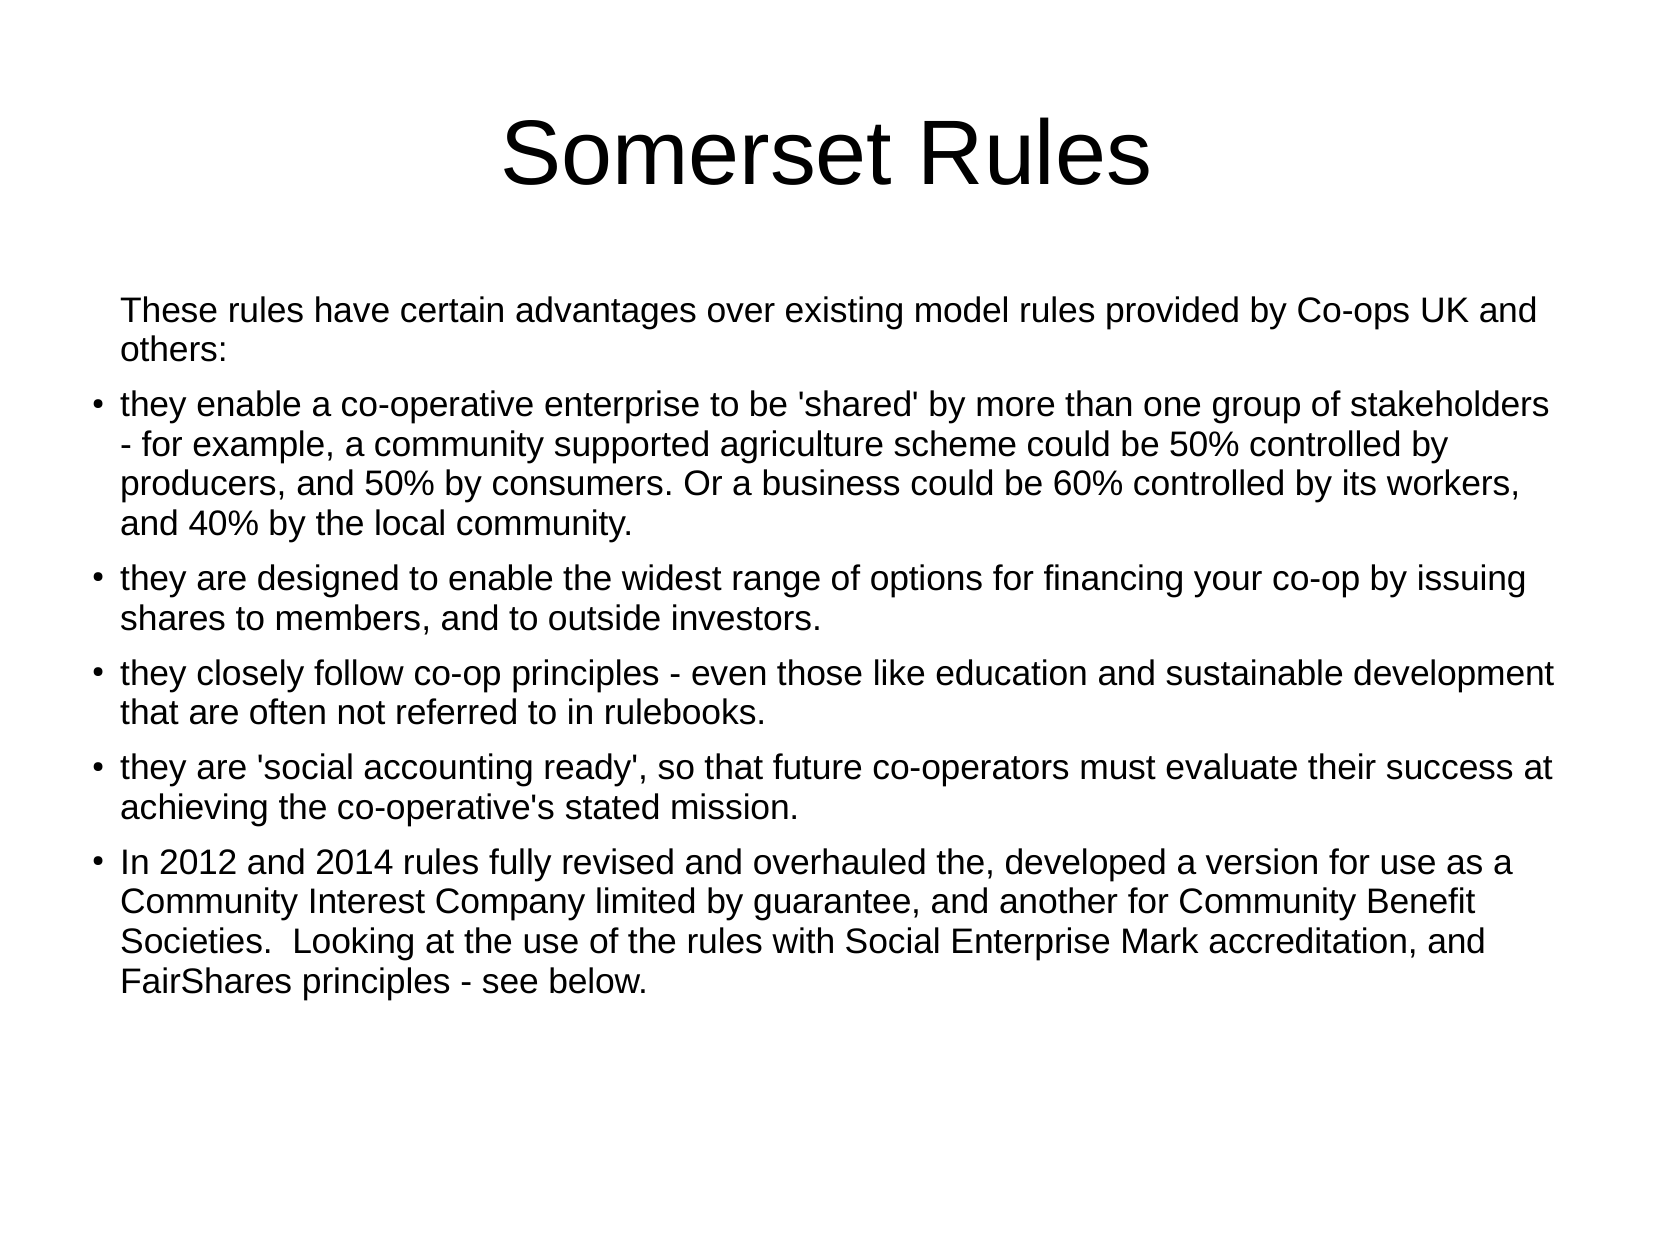

# Somerset Rules
These rules have certain advantages over existing model rules provided by Co-ops UK and others:
they enable a co-operative enterprise to be 'shared' by more than one group of stakeholders - for example, a community supported agriculture scheme could be 50% controlled by producers, and 50% by consumers. Or a business could be 60% controlled by its workers, and 40% by the local community.
they are designed to enable the widest range of options for financing your co-op by issuing shares to members, and to outside investors.
they closely follow co-op principles - even those like education and sustainable development that are often not referred to in rulebooks.
they are 'social accounting ready', so that future co-operators must evaluate their success at achieving the co-operative's stated mission.
In 2012 and 2014 rules fully revised and overhauled the, developed a version for use as a Community Interest Company limited by guarantee, and another for Community Benefit Societies. Looking at the use of the rules with Social Enterprise Mark accreditation, and FairShares principles - see below.